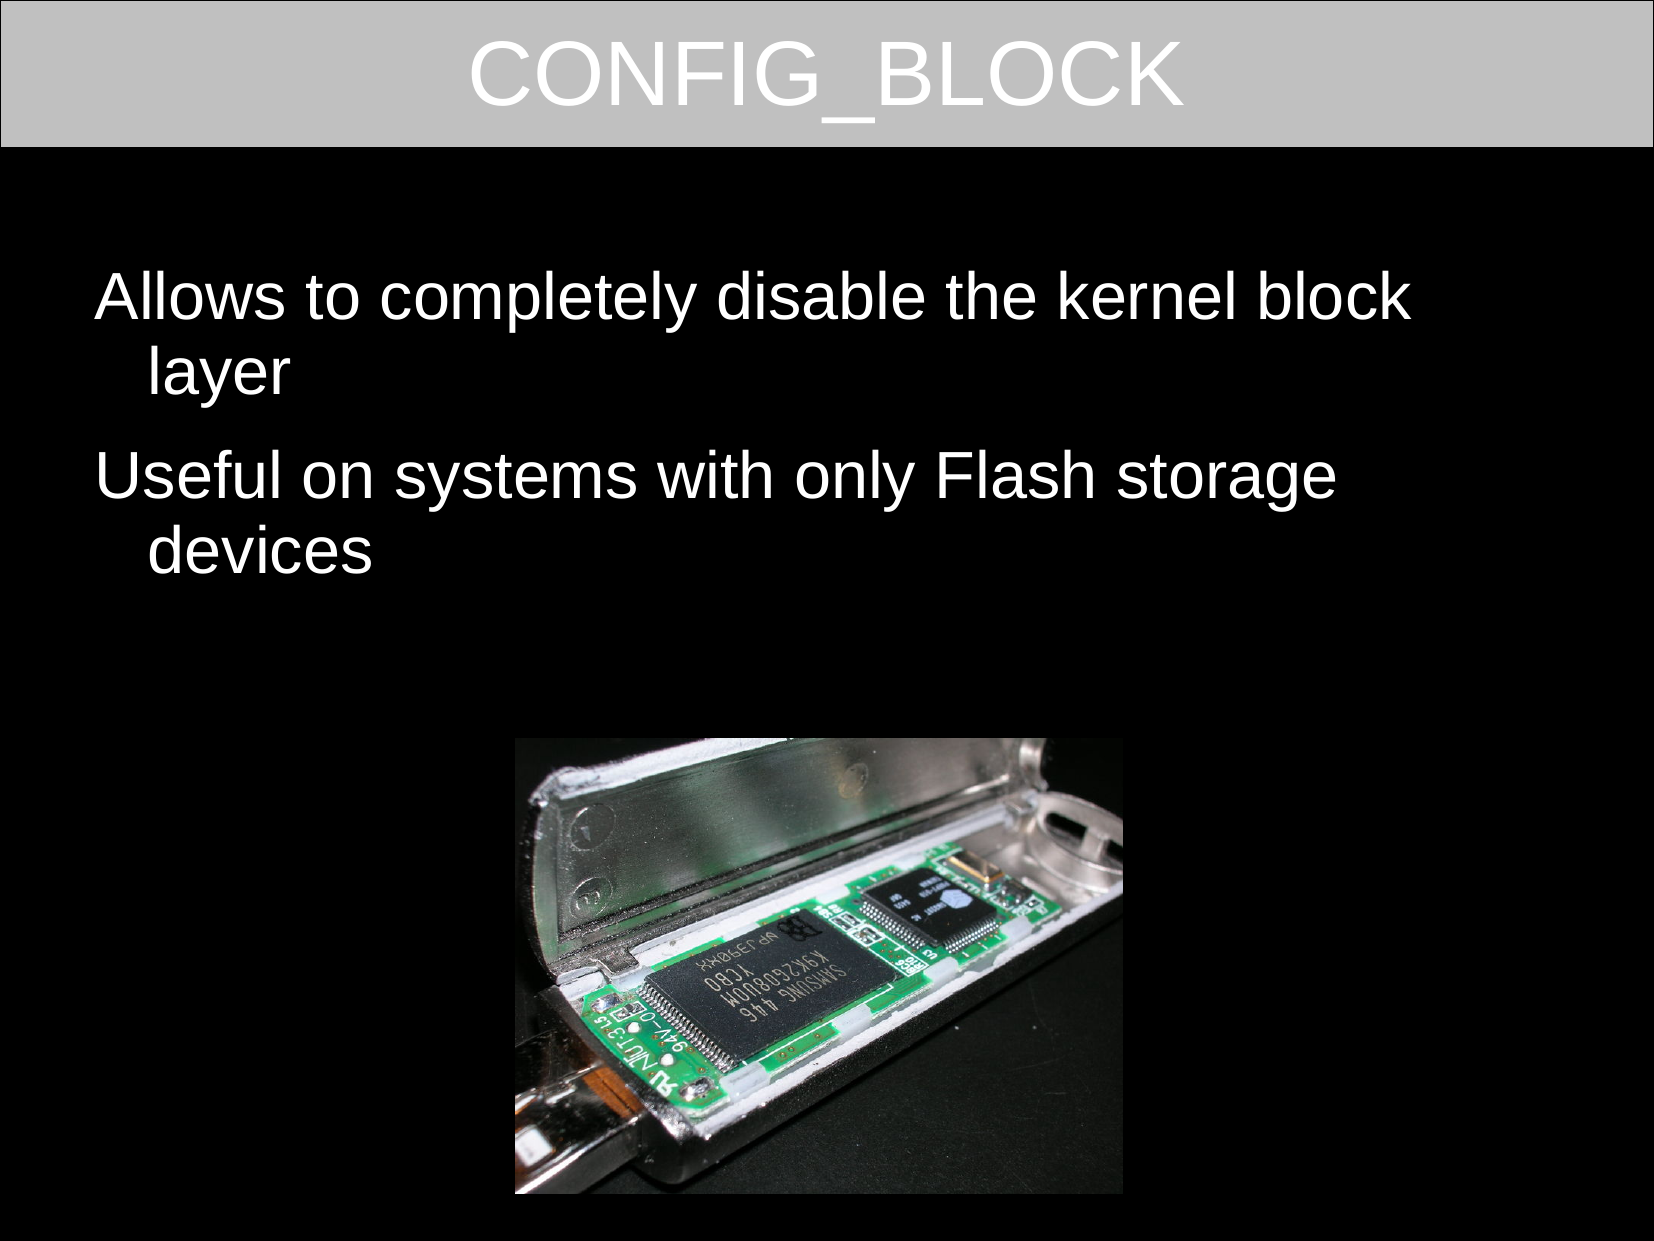

# CONFIG_BLOCK
Allows to completely disable the kernel block layer
Useful on systems with only Flash storage devices